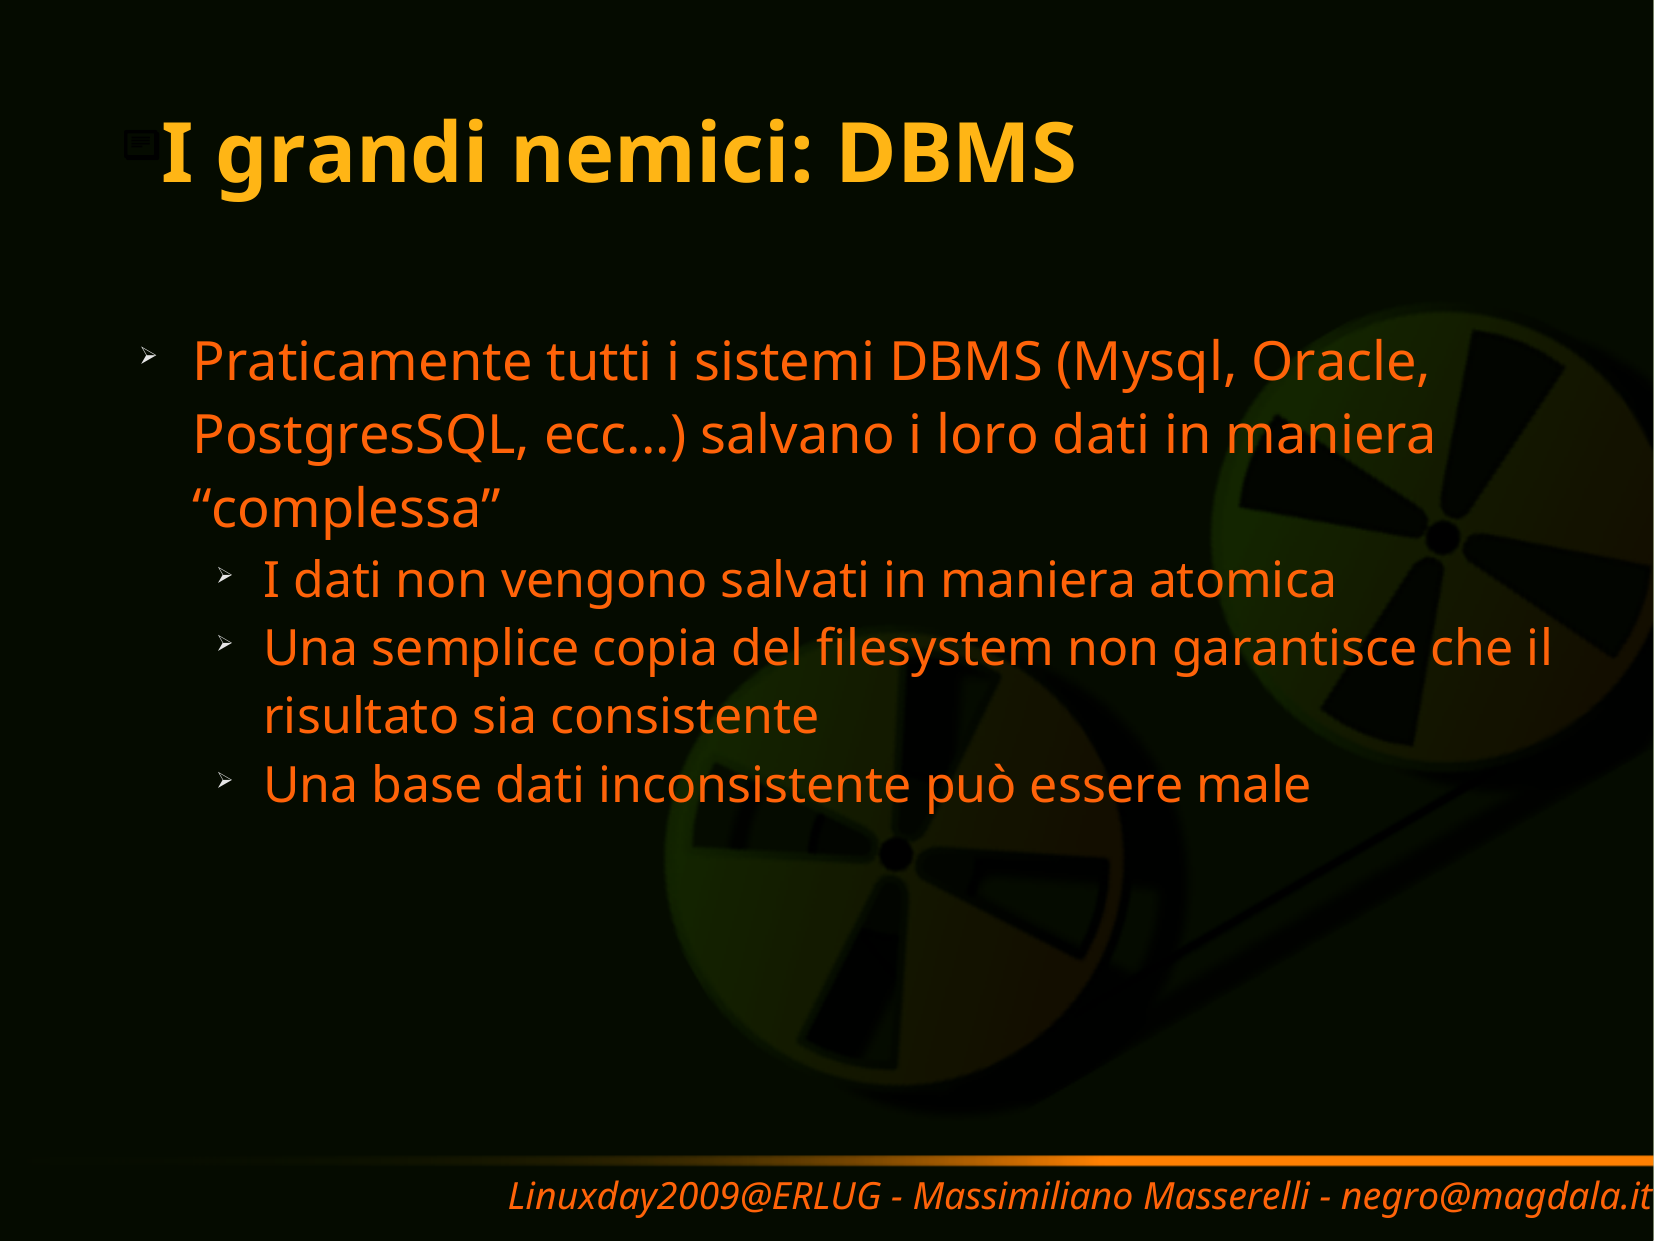

# I grandi nemici: DBMS
Praticamente tutti i sistemi DBMS (Mysql, Oracle, PostgresSQL, ecc...) salvano i loro dati in maniera “complessa”
I dati non vengono salvati in maniera atomica
Una semplice copia del filesystem non garantisce che il risultato sia consistente
Una base dati inconsistente può essere male